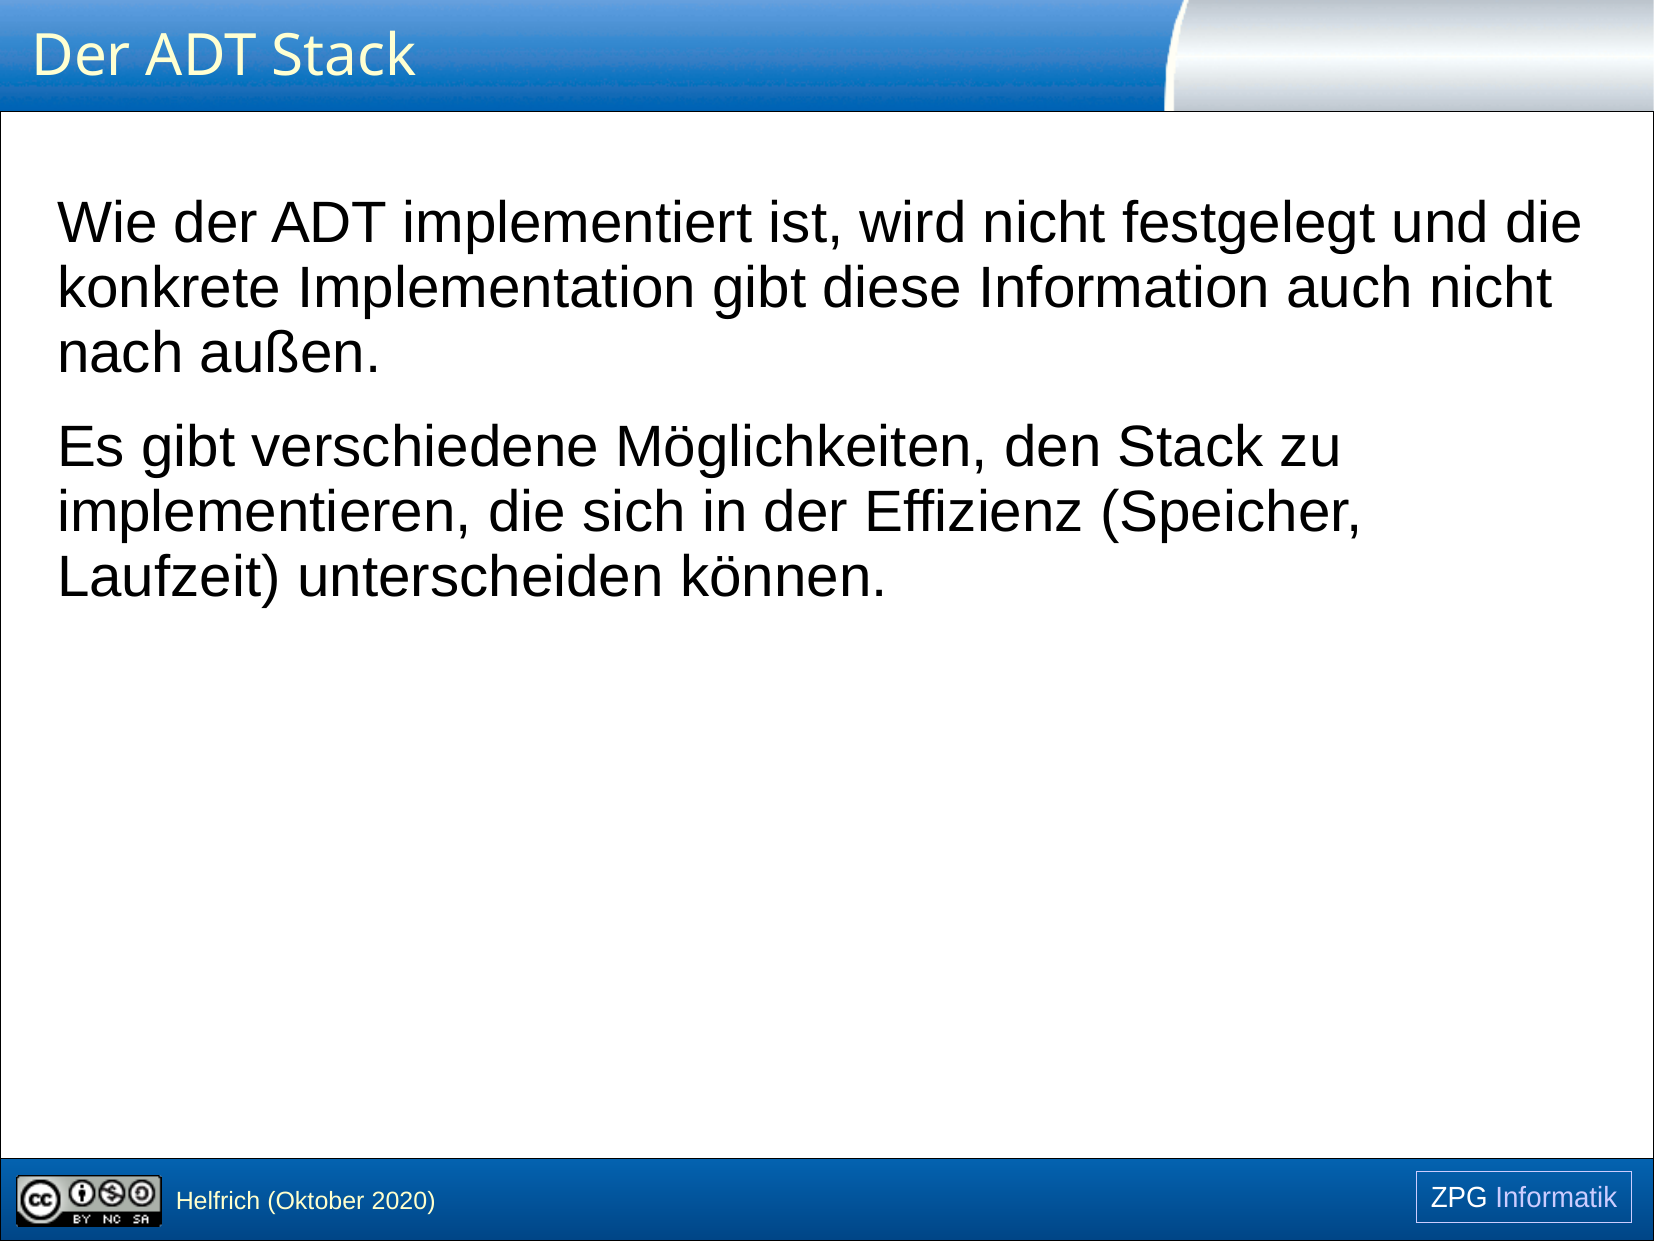

# Der ADT Stack
Wie der ADT implementiert ist, wird nicht festgelegt und die konkrete Implementation gibt diese Information auch nicht nach außen.
Es gibt verschiedene Möglichkeiten, den Stack zu implementieren, die sich in der Effizienz (Speicher, Laufzeit) unterscheiden können.